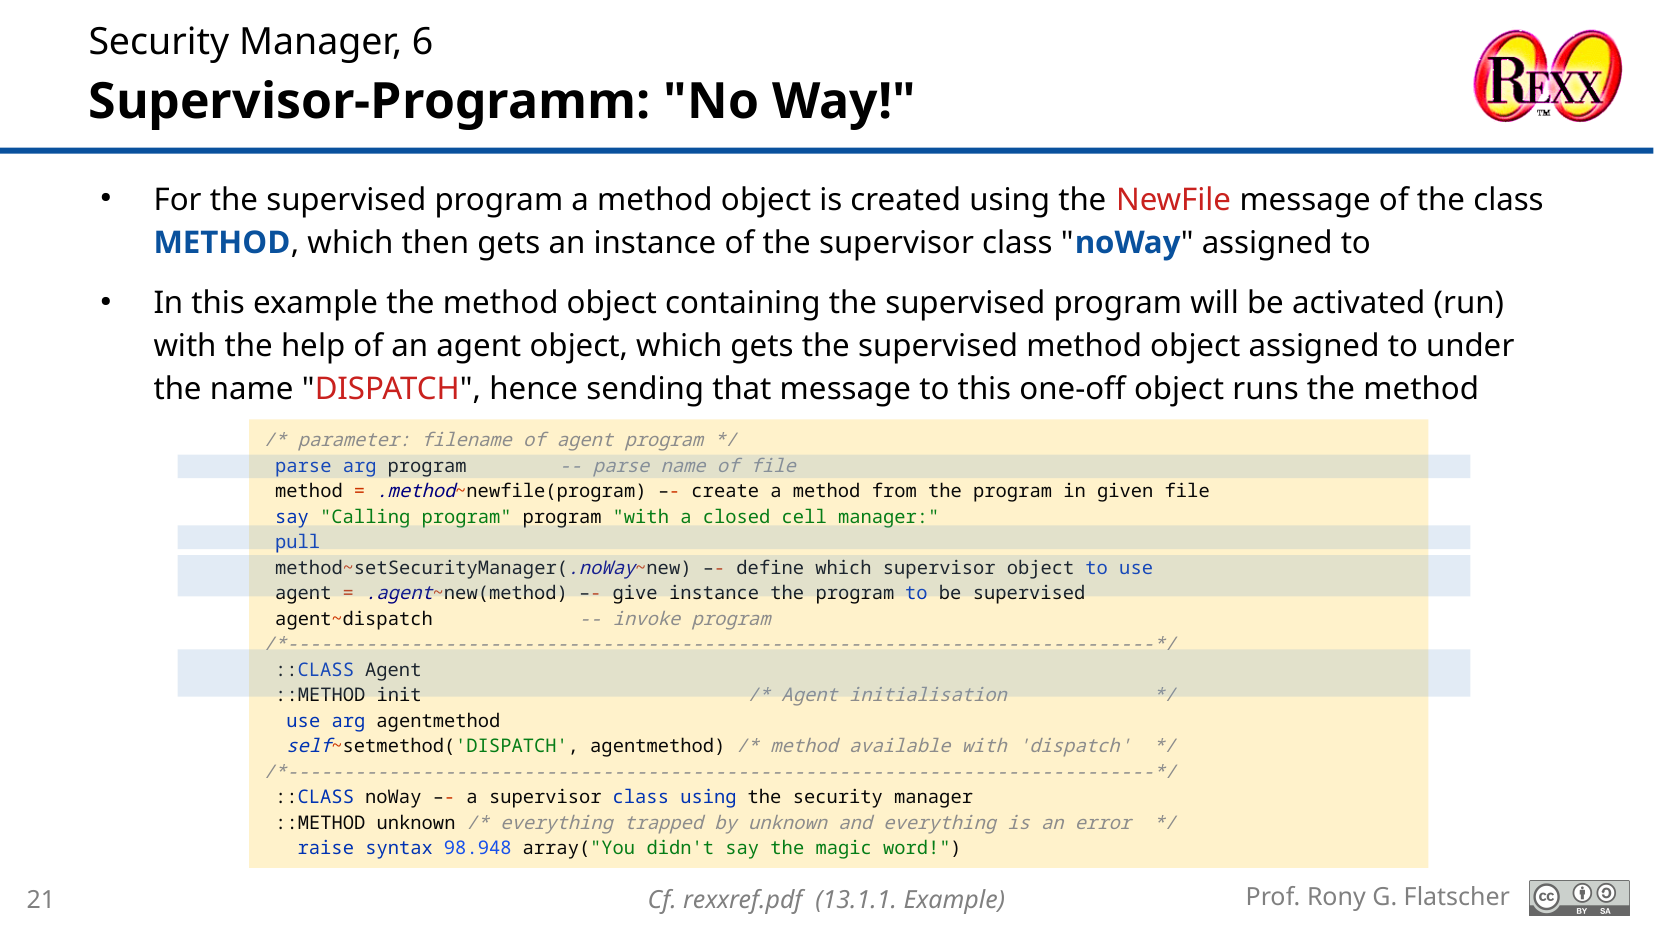

Security Manager, 6
Supervisor-Programm: "No Way!"
# For the supervised program a method object is created using the NewFile message of the class METHOD, which then gets an instance of the supervisor class "noWay" assigned to
In this example the method object containing the supervised program will be activated (run) with the help of an agent object, which gets the supervised method object assigned to under the name "DISPATCH", hence sending that message to this one-off object runs the method
/* parameter: filename of agent program */
 parse arg program		-- parse name of file
 method = .method~newfile(program) –- create a method from the program in given file
 say "Calling program" program "with a closed cell manager:"
 pull
 method~setSecurityManager(.noWay~new) –- define which supervisor object to use
 agent = .agent~new(method) –- give instance the program to be supervised
 agent~dispatch -- invoke program
/*-----------------------------------------------------------------------------*/
 ::CLASS Agent
 ::METHOD init /* Agent initialisation */
 use arg agentmethod
 self~setmethod('DISPATCH', agentmethod) /* method available with 'dispatch' */
/*-----------------------------------------------------------------------------*/
 ::CLASS noWay –- a supervisor class using the security manager
 ::METHOD unknown /* everything trapped by unknown and everything is an error */
 raise syntax 98.948 array("You didn't say the magic word!")
Cf. rexxref.pdf (13.1.1. Example)